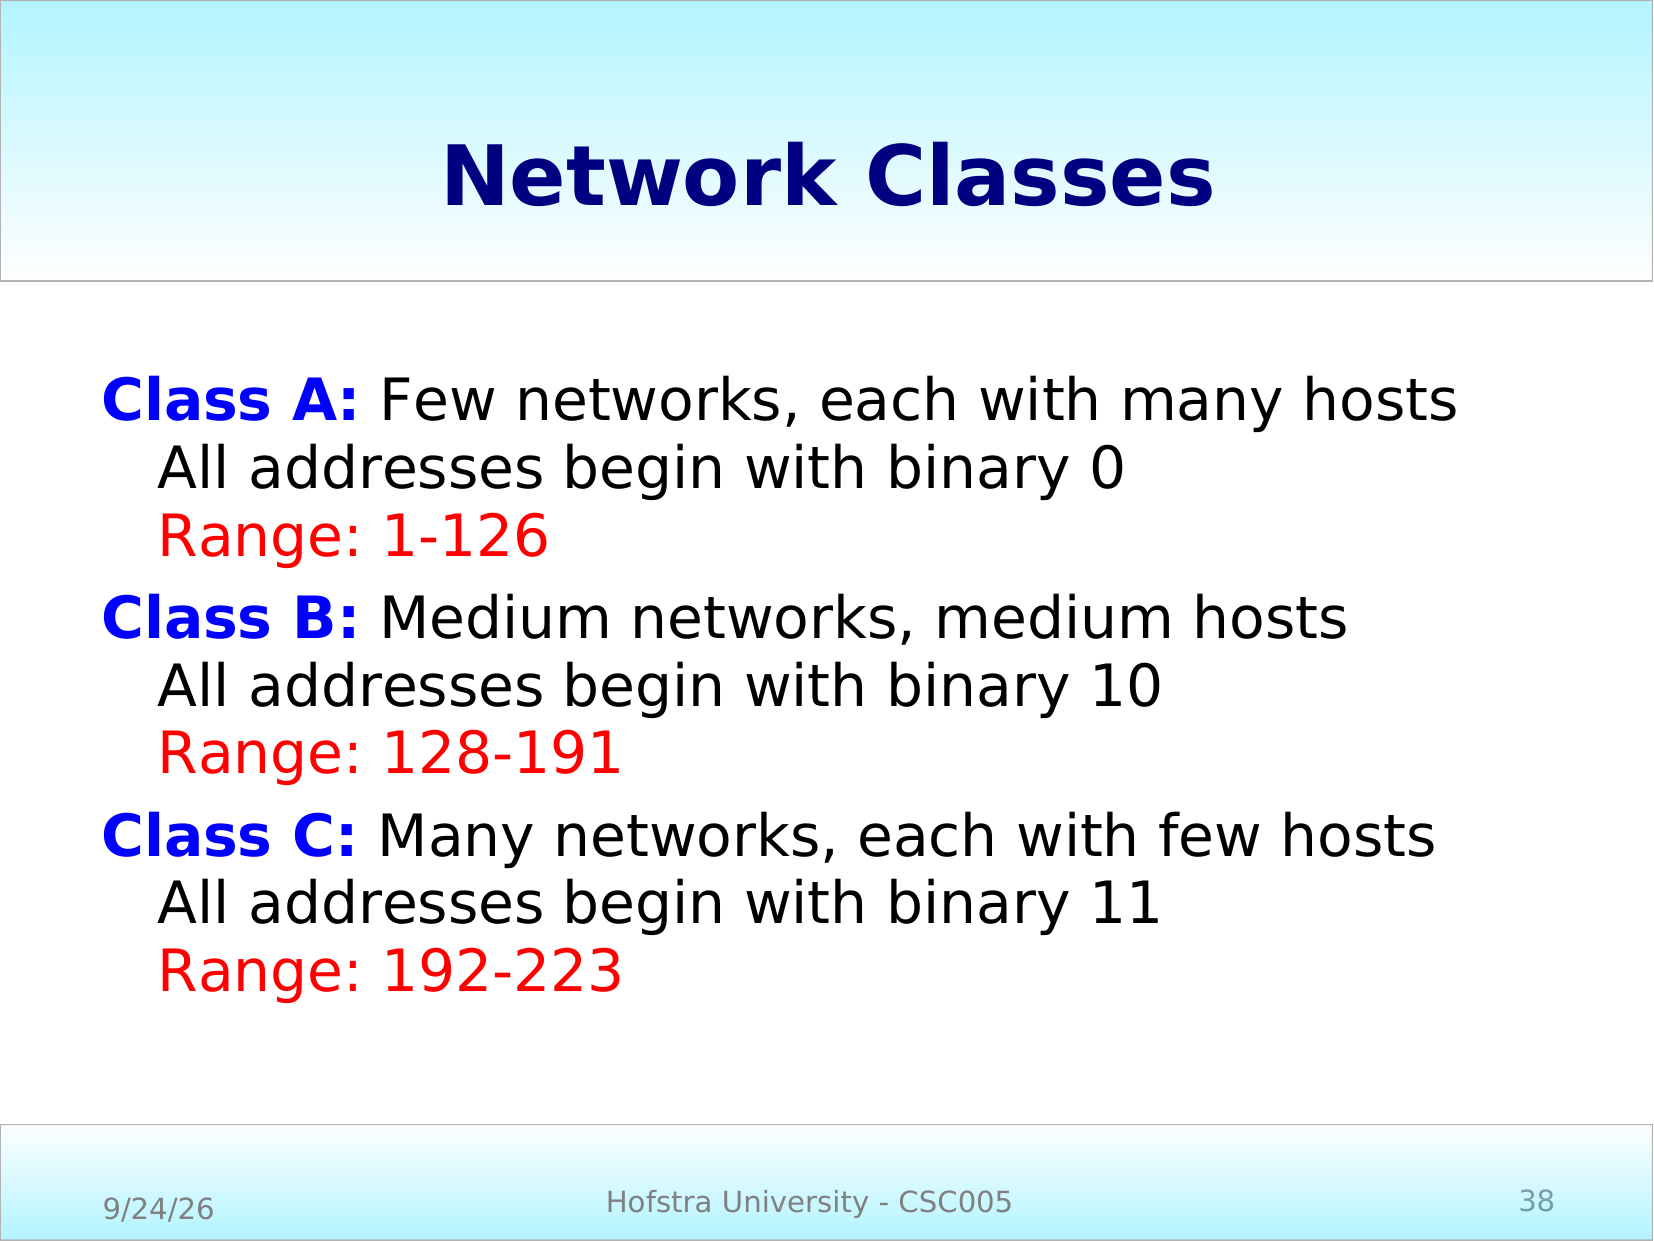

# Network Classes
Class A: Few networks, each with many hosts
All addresses begin with binary 0
Range: 1-126
Class B: Medium networks, medium hosts
All addresses begin with binary 10
Range: 128-191
Class C: Many networks, each with few hosts
All addresses begin with binary 11
Range: 192-223
38
Hofstra University - CSC005